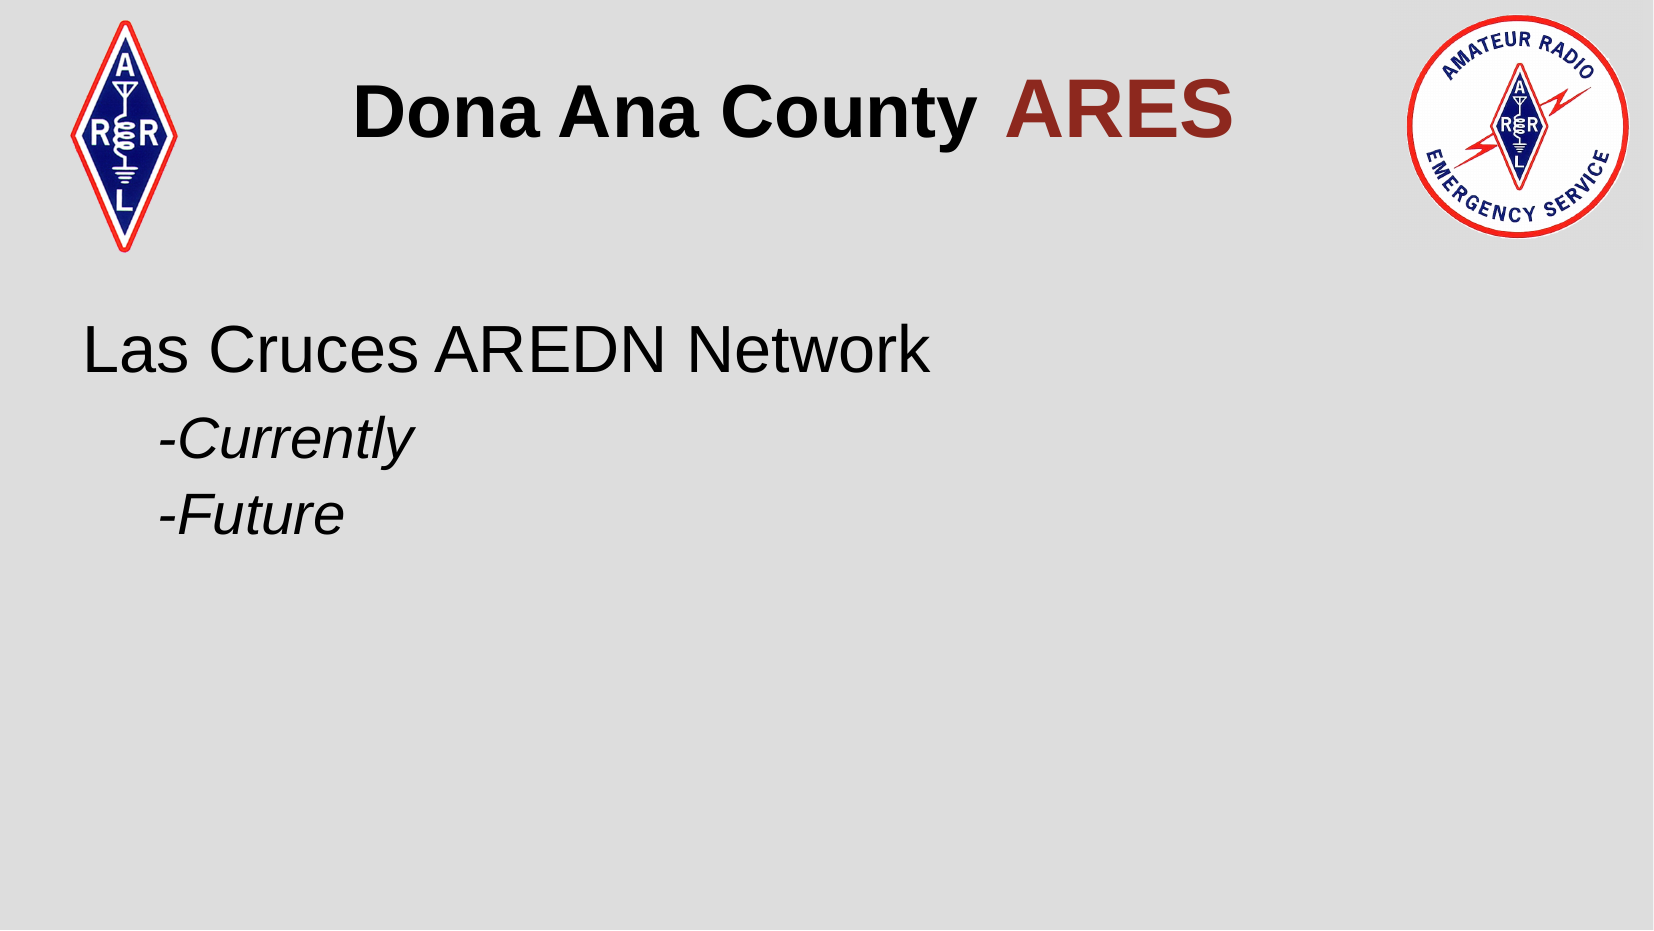

# Dona Ana County ARES
Las Cruces AREDN Network
	-Currently
	-Future